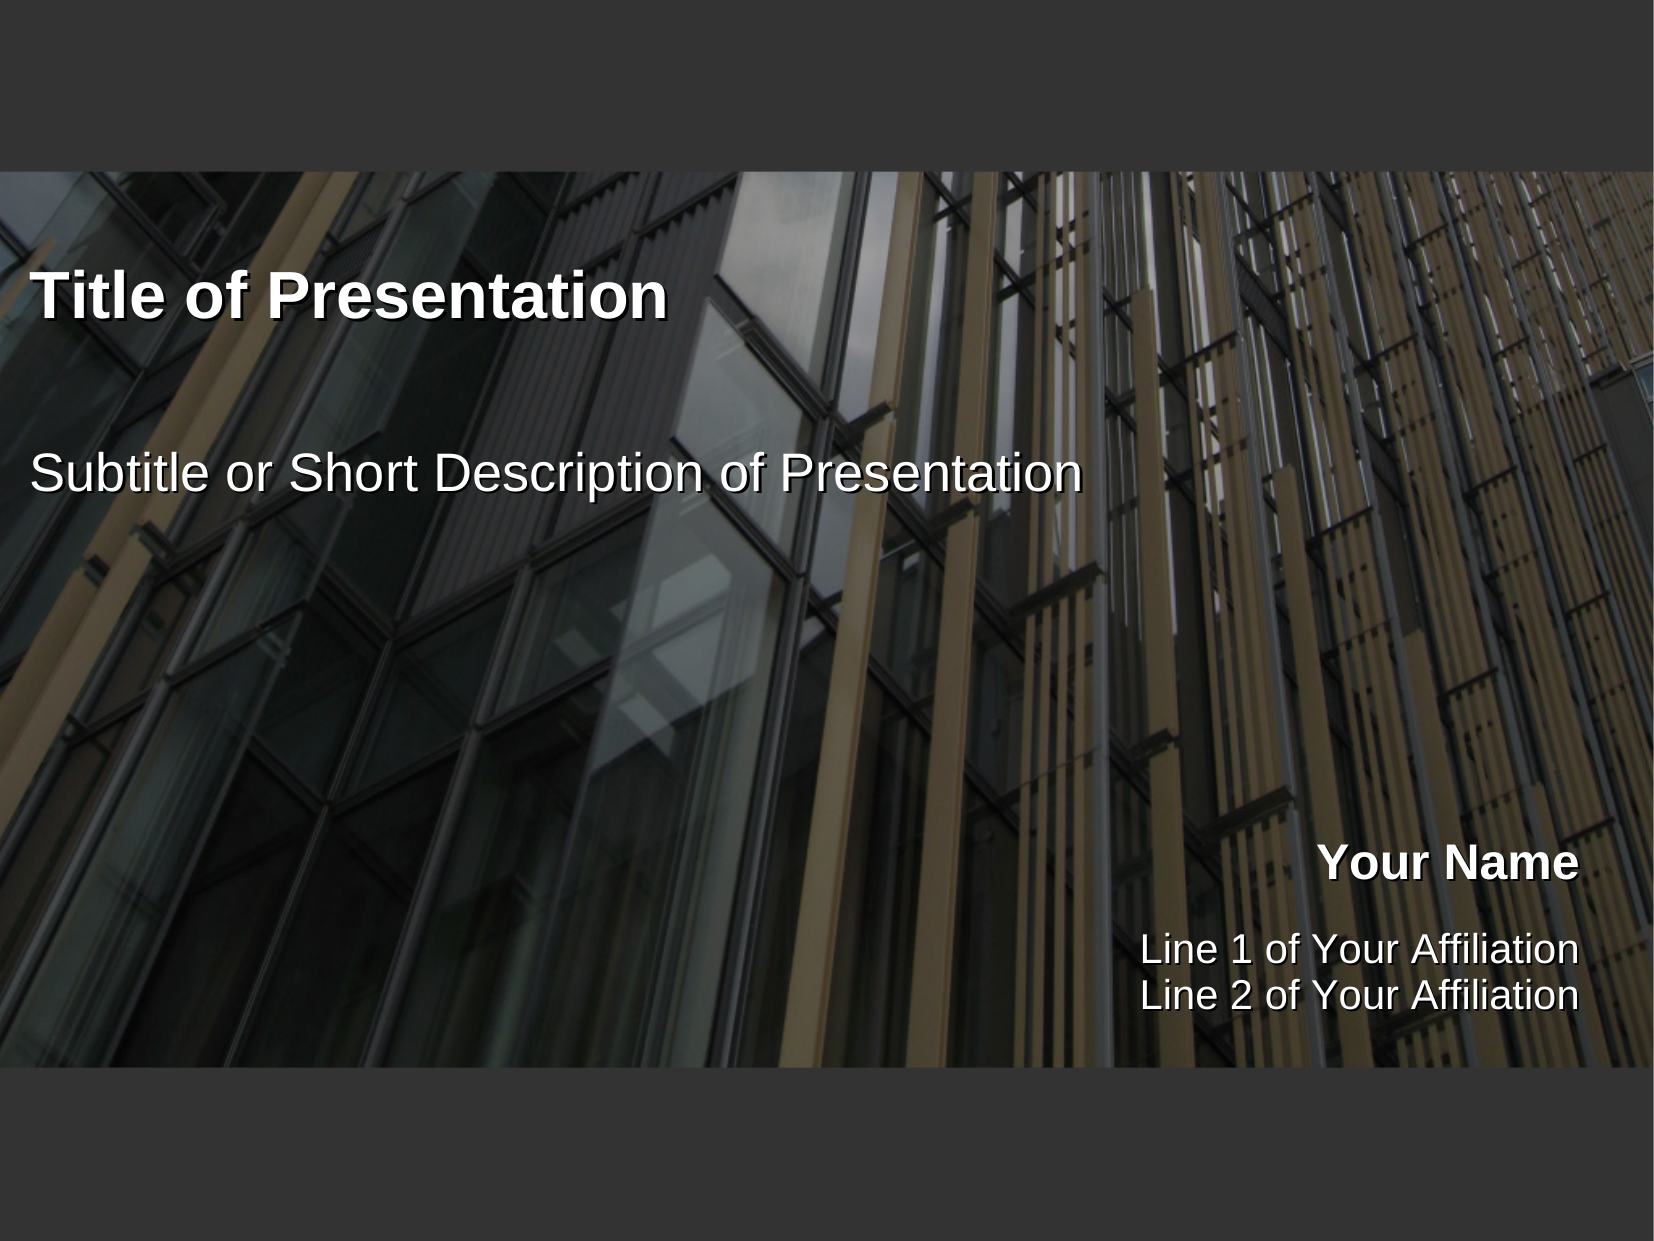

# Title of Presentation
Subtitle or Short Description of Presentation